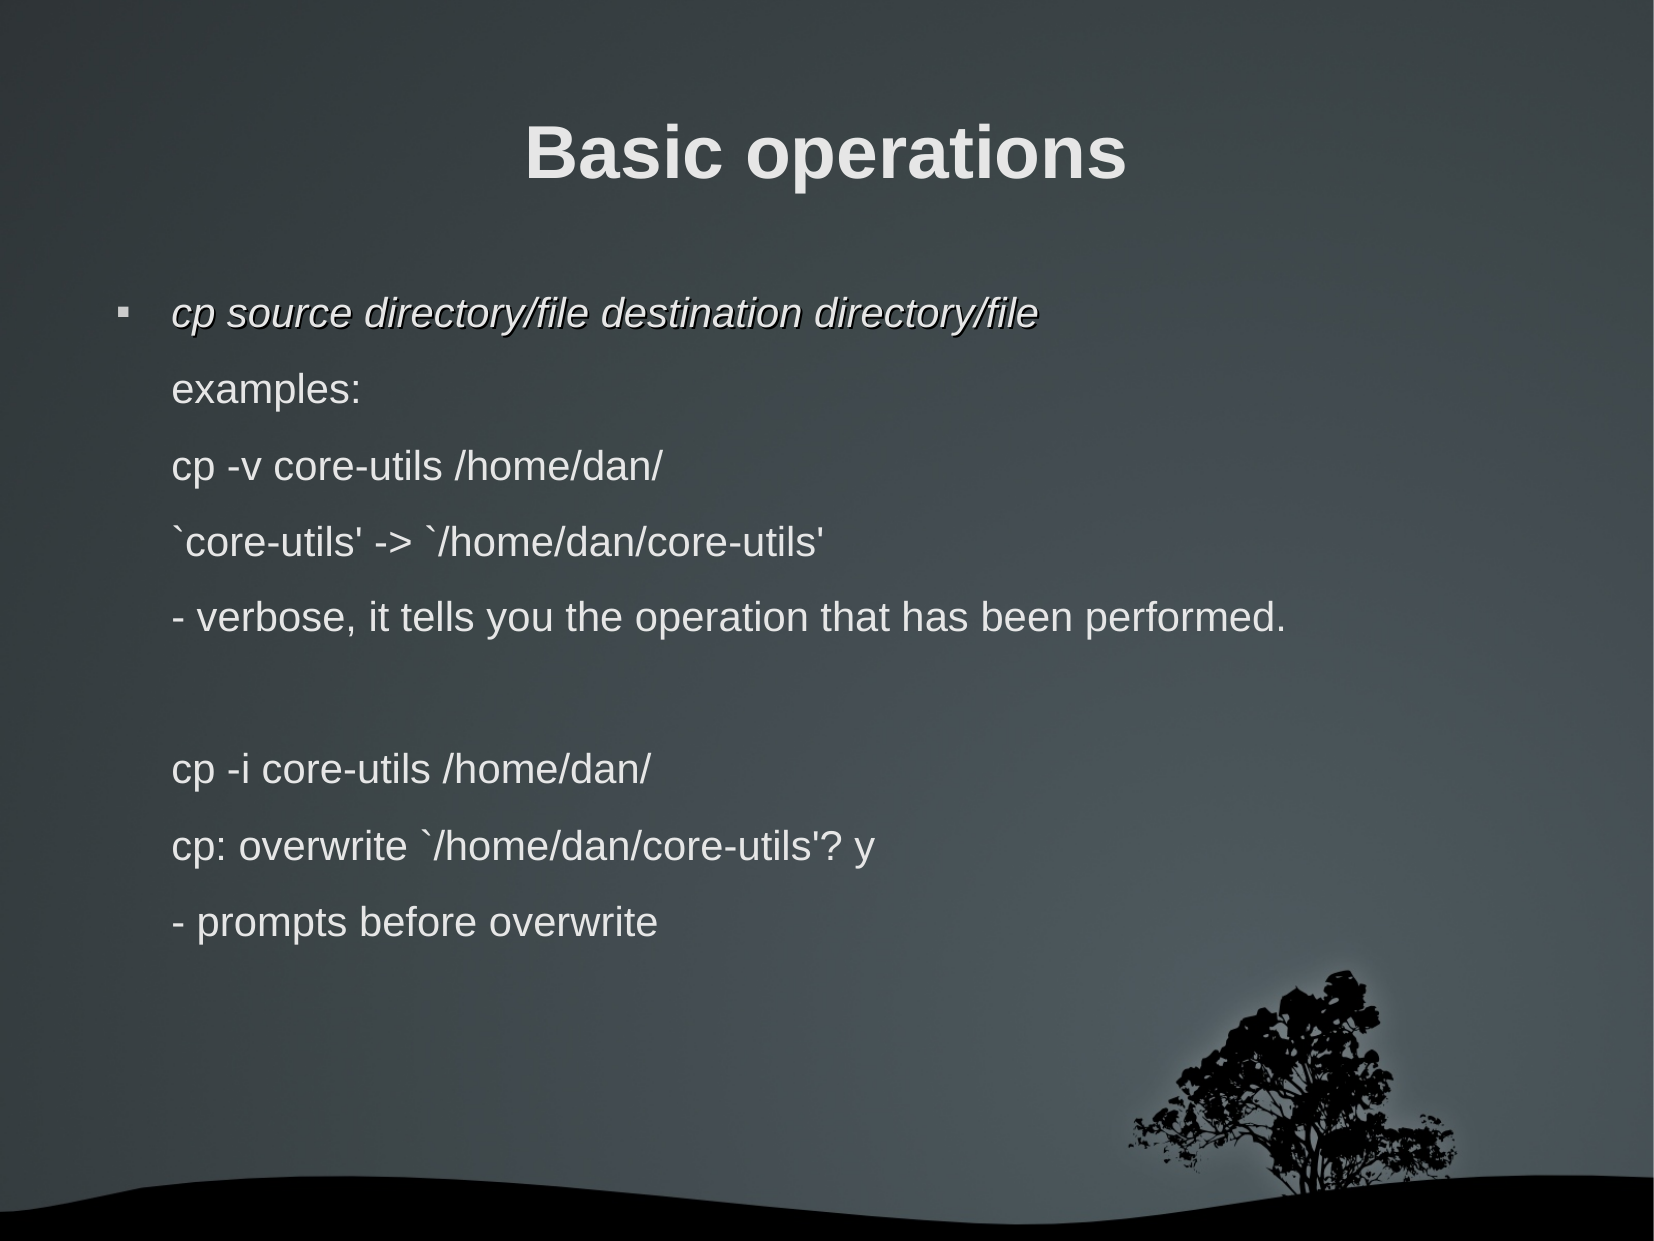

# Basic operations
cp source directory/file destination directory/file
examples:
cp -v core-utils /home/dan/
`core-utils' -> `/home/dan/core-utils'
- verbose, it tells you the operation that has been performed.
cp -i core-utils /home/dan/
cp: overwrite `/home/dan/core-utils'? y
- prompts before overwrite